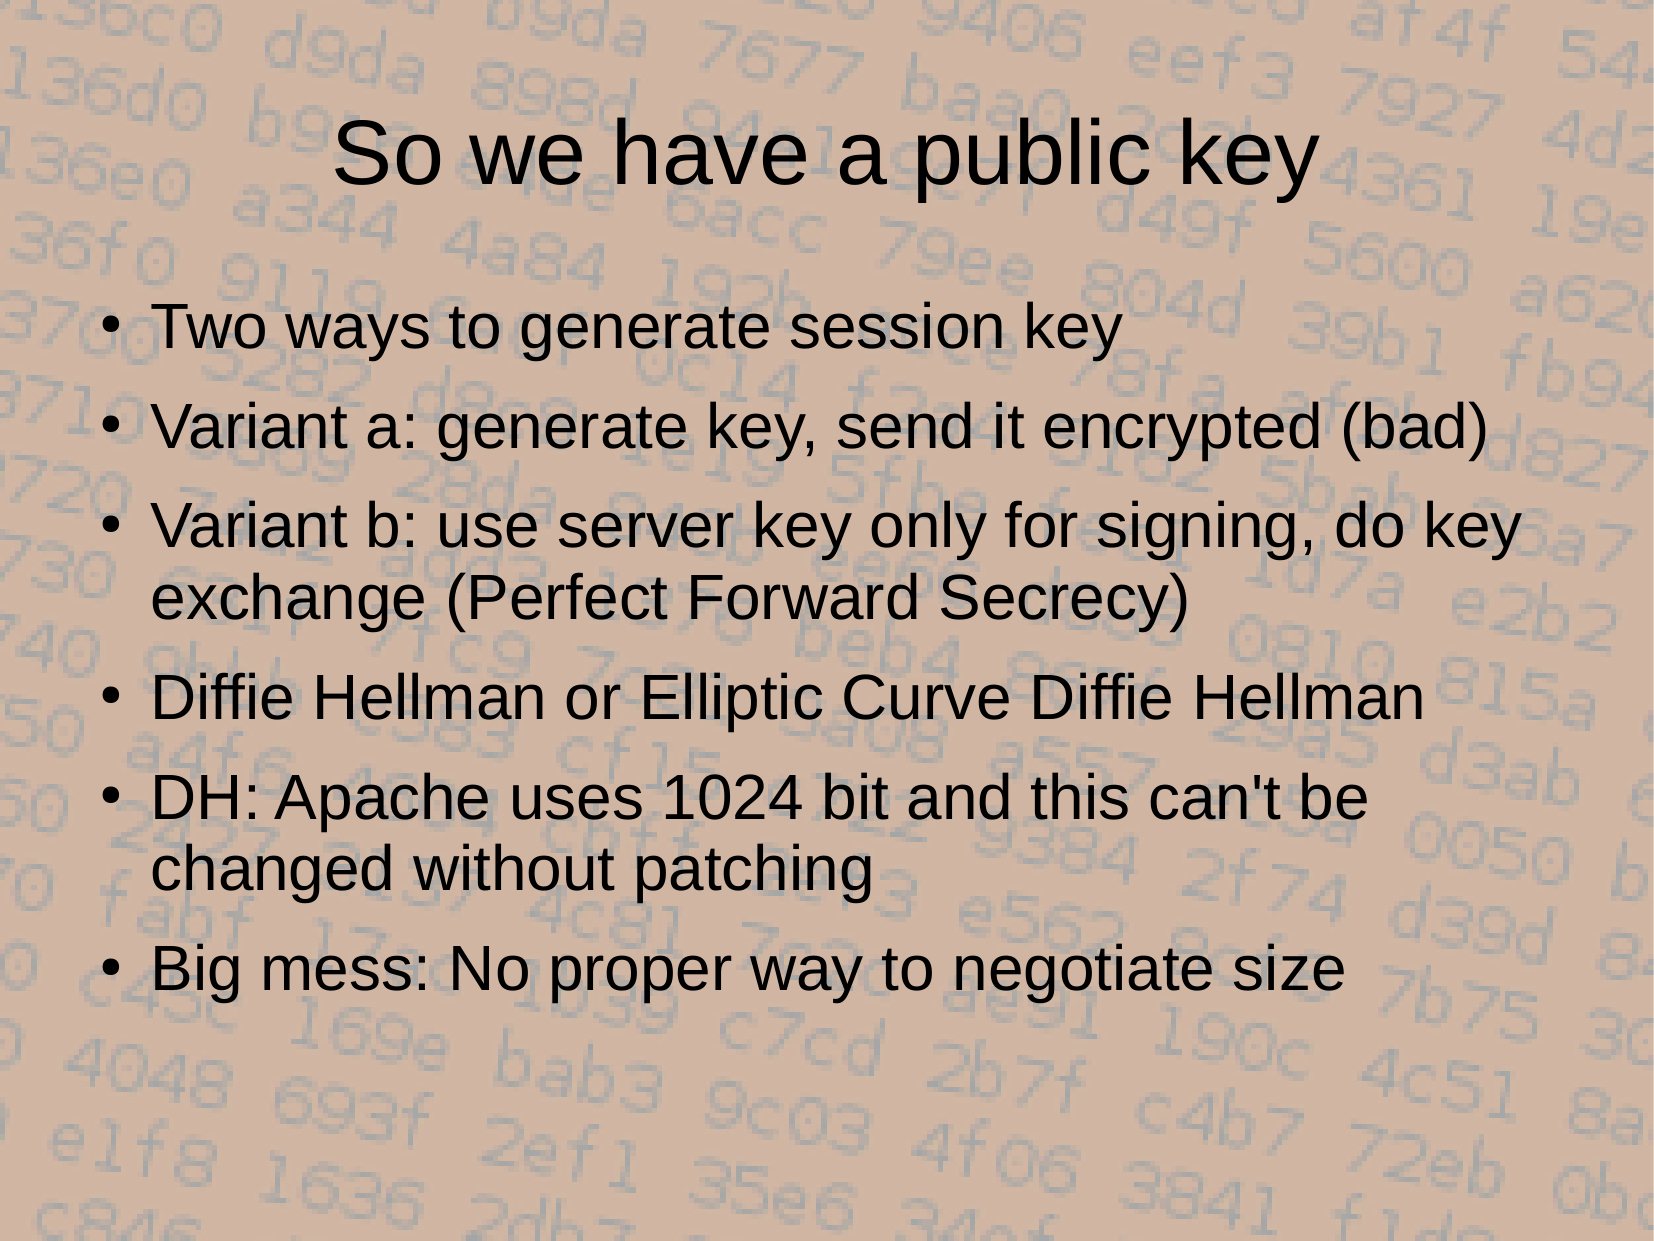

# So we have a public key
Two ways to generate session key
Variant a: generate key, send it encrypted (bad)
Variant b: use server key only for signing, do key exchange (Perfect Forward Secrecy)
Diffie Hellman or Elliptic Curve Diffie Hellman
DH: Apache uses 1024 bit and this can't be changed without patching
Big mess: No proper way to negotiate size